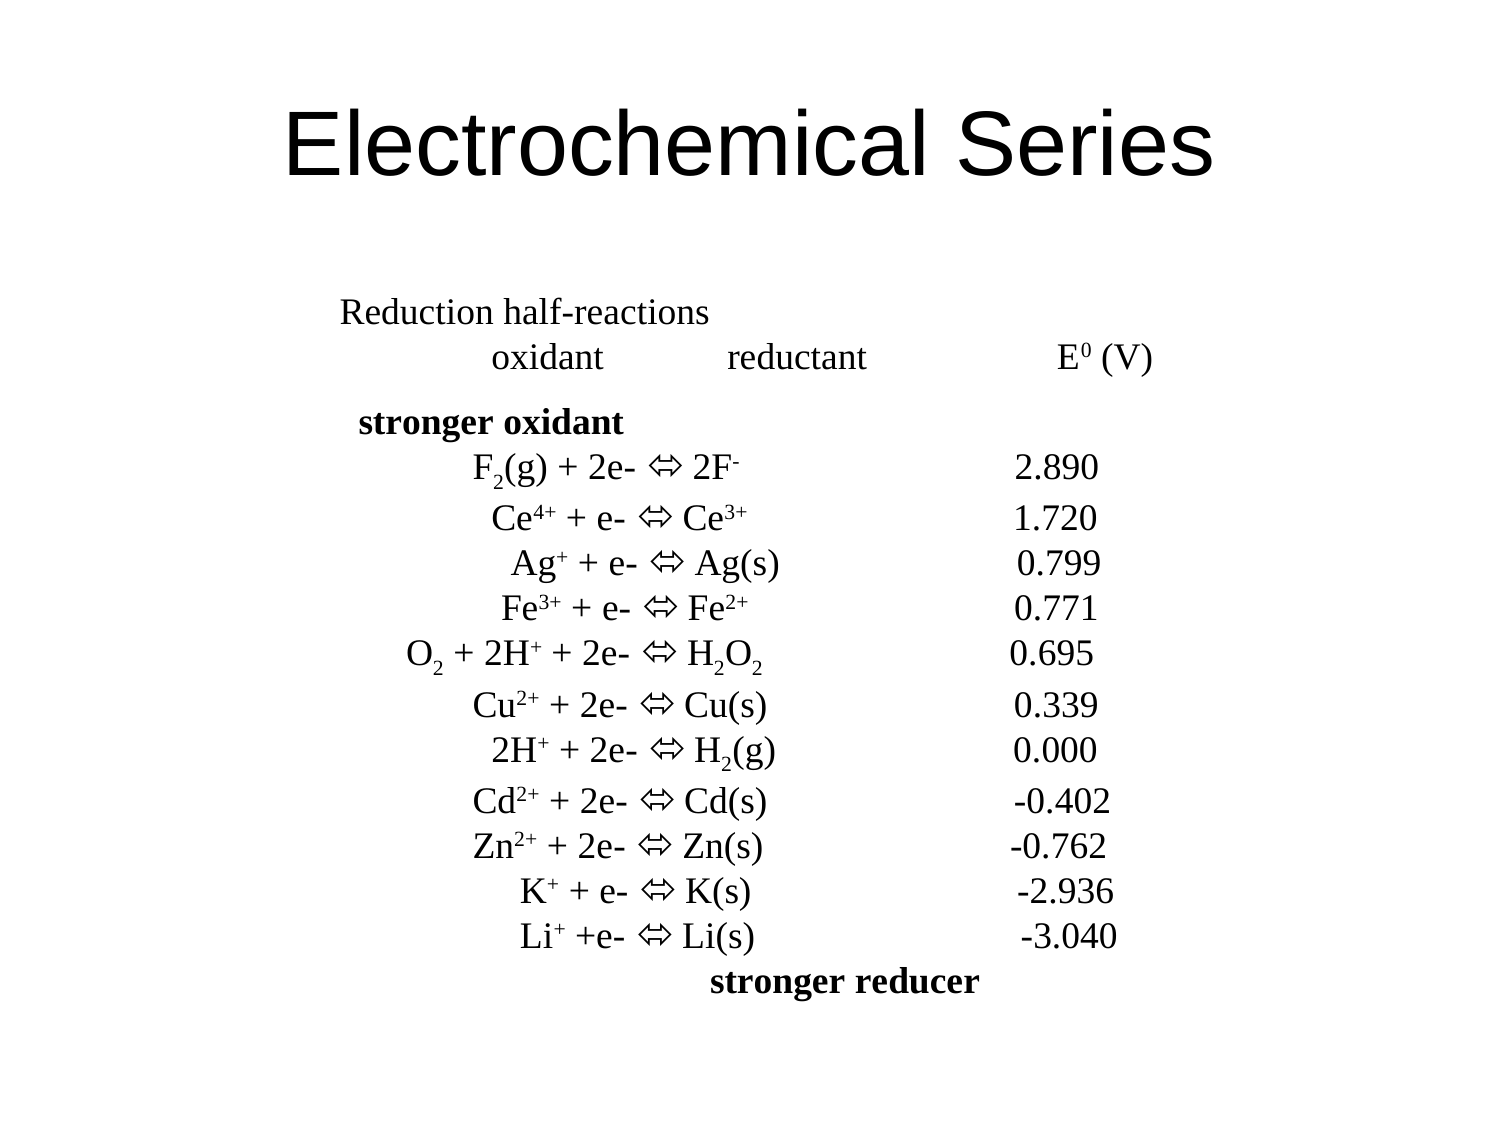

# Electrochemical Series
| Reduction half-reactions oxidant reductant E0 (V) |
| --- |
| stronger oxidant F2(g) + 2e-  2F- 2.890 Ce4+ + e-  Ce3+ 1.720 Ag+ + e-  Ag(s) 0.799 Fe3+ + e-  Fe2+ 0.771 O2 + 2H+ + 2e-  H2O2 0.695 Cu2+ + 2e-  Cu(s) 0.339 2H+ + 2e-  H2(g) 0.000 Cd2+ + 2e-  Cd(s) -0.402 Zn2+ + 2e-  Zn(s) -0.762 K+ + e-  K(s) -2.936 Li+ +e-  Li(s) -3.040 stronger reducer |